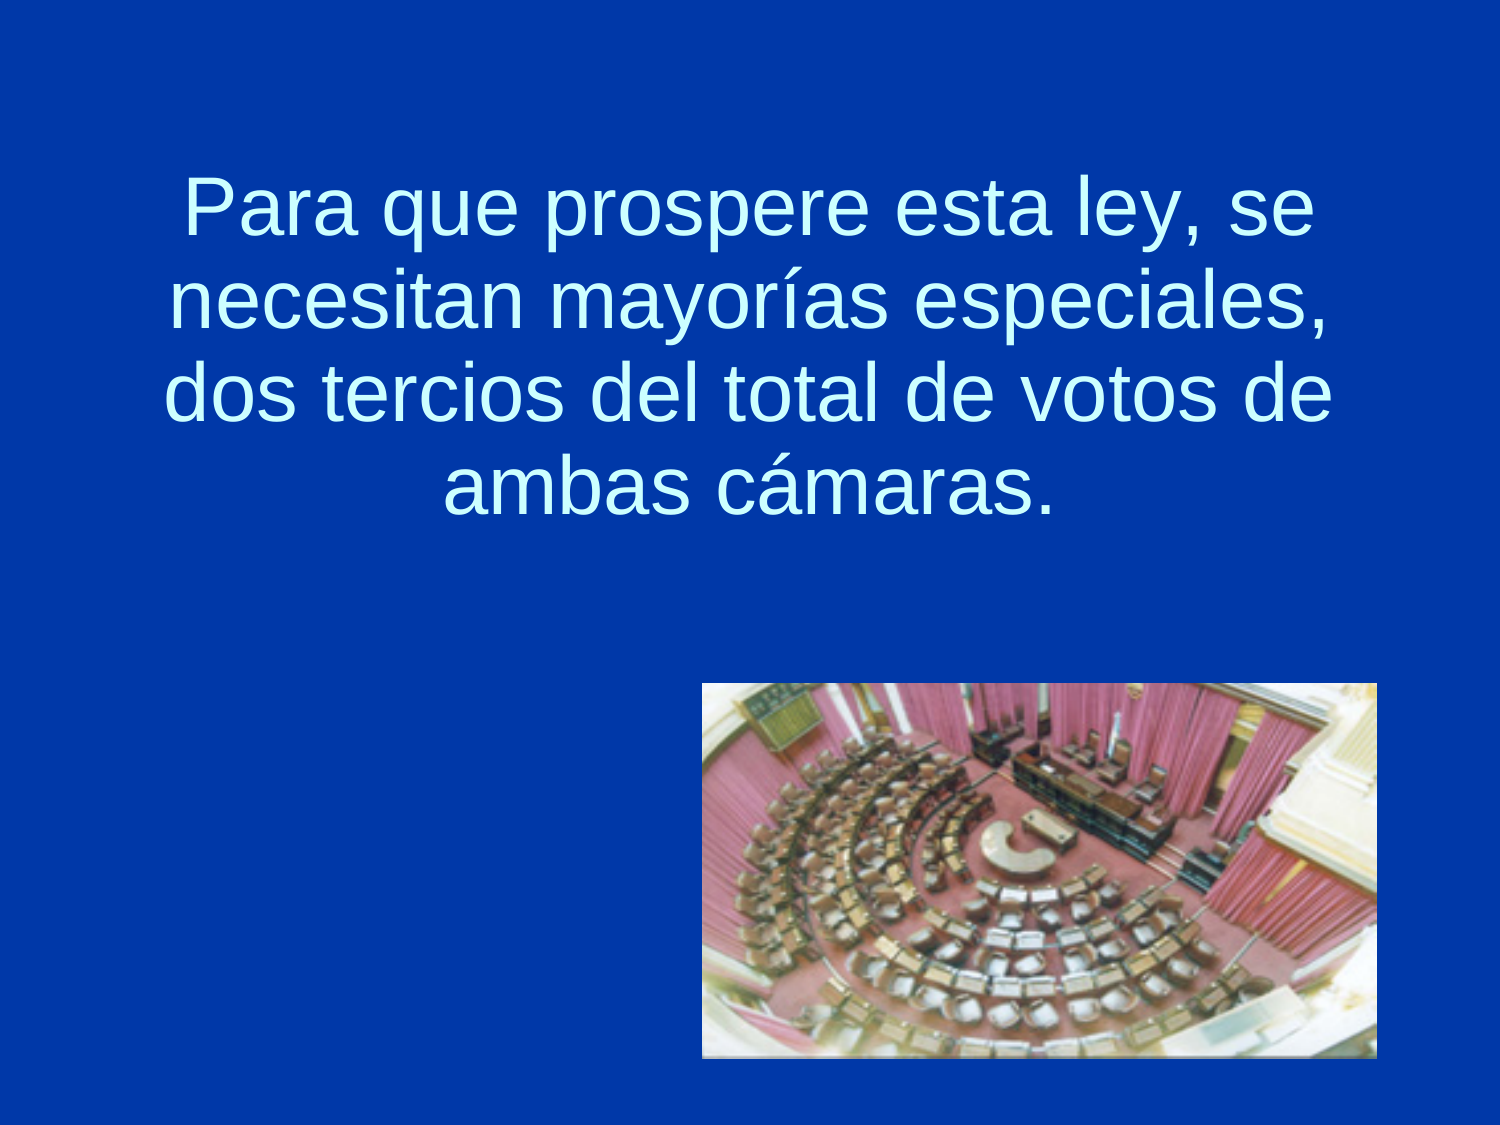

# Para que prospere esta ley, se necesitan mayorías especiales, dos tercios del total de votos de ambas cámaras.